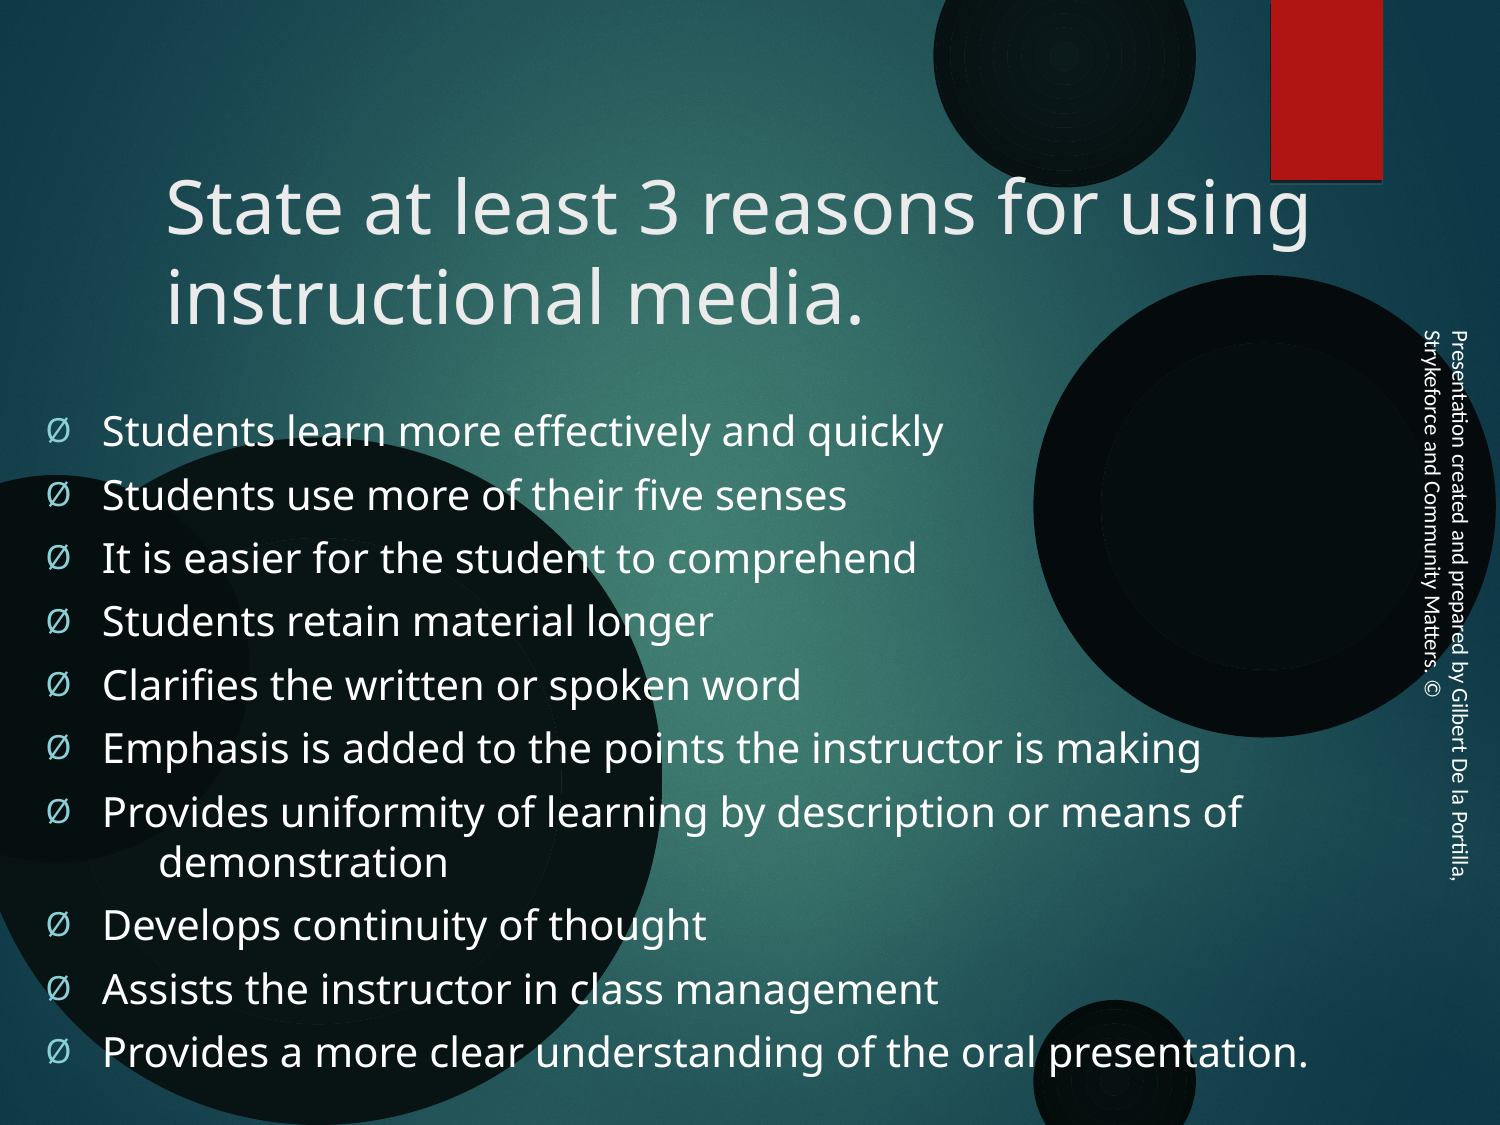

# State at least 3 reasons for using instructional media.
Students learn more effectively and quickly
Students use more of their five senses
It is easier for the student to comprehend
Students retain material longer
Clarifies the written or spoken word
Emphasis is added to the points the instructor is making
Provides uniformity of learning by description or means of demonstration
Develops continuity of thought
Assists the instructor in class management
Provides a more clear understanding of the oral presentation.
Presentation created and prepared by Gilbert De la Portilla, Strykeforce and Community Matters. ©